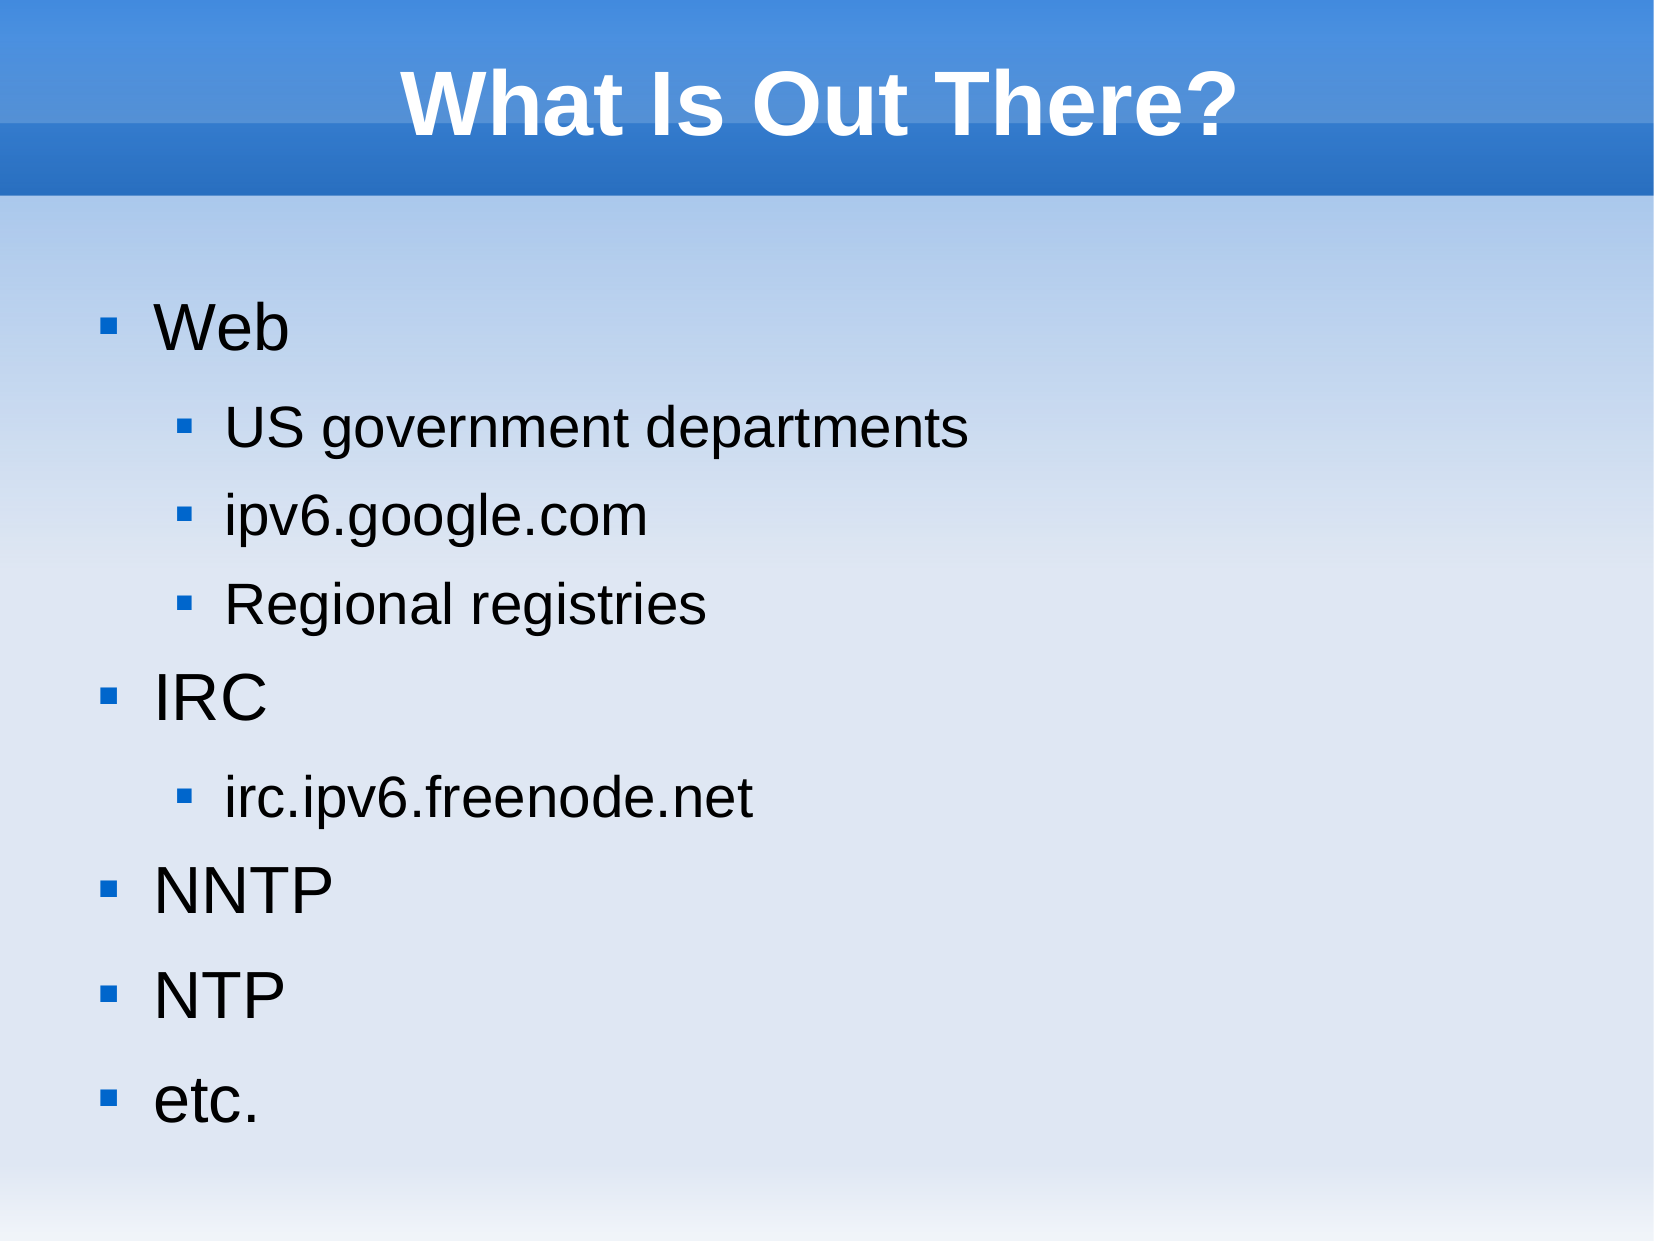

# What Is Out There?
Web
US government departments
ipv6.google.com
Regional registries
IRC
irc.ipv6.freenode.net
NNTP
NTP
etc.